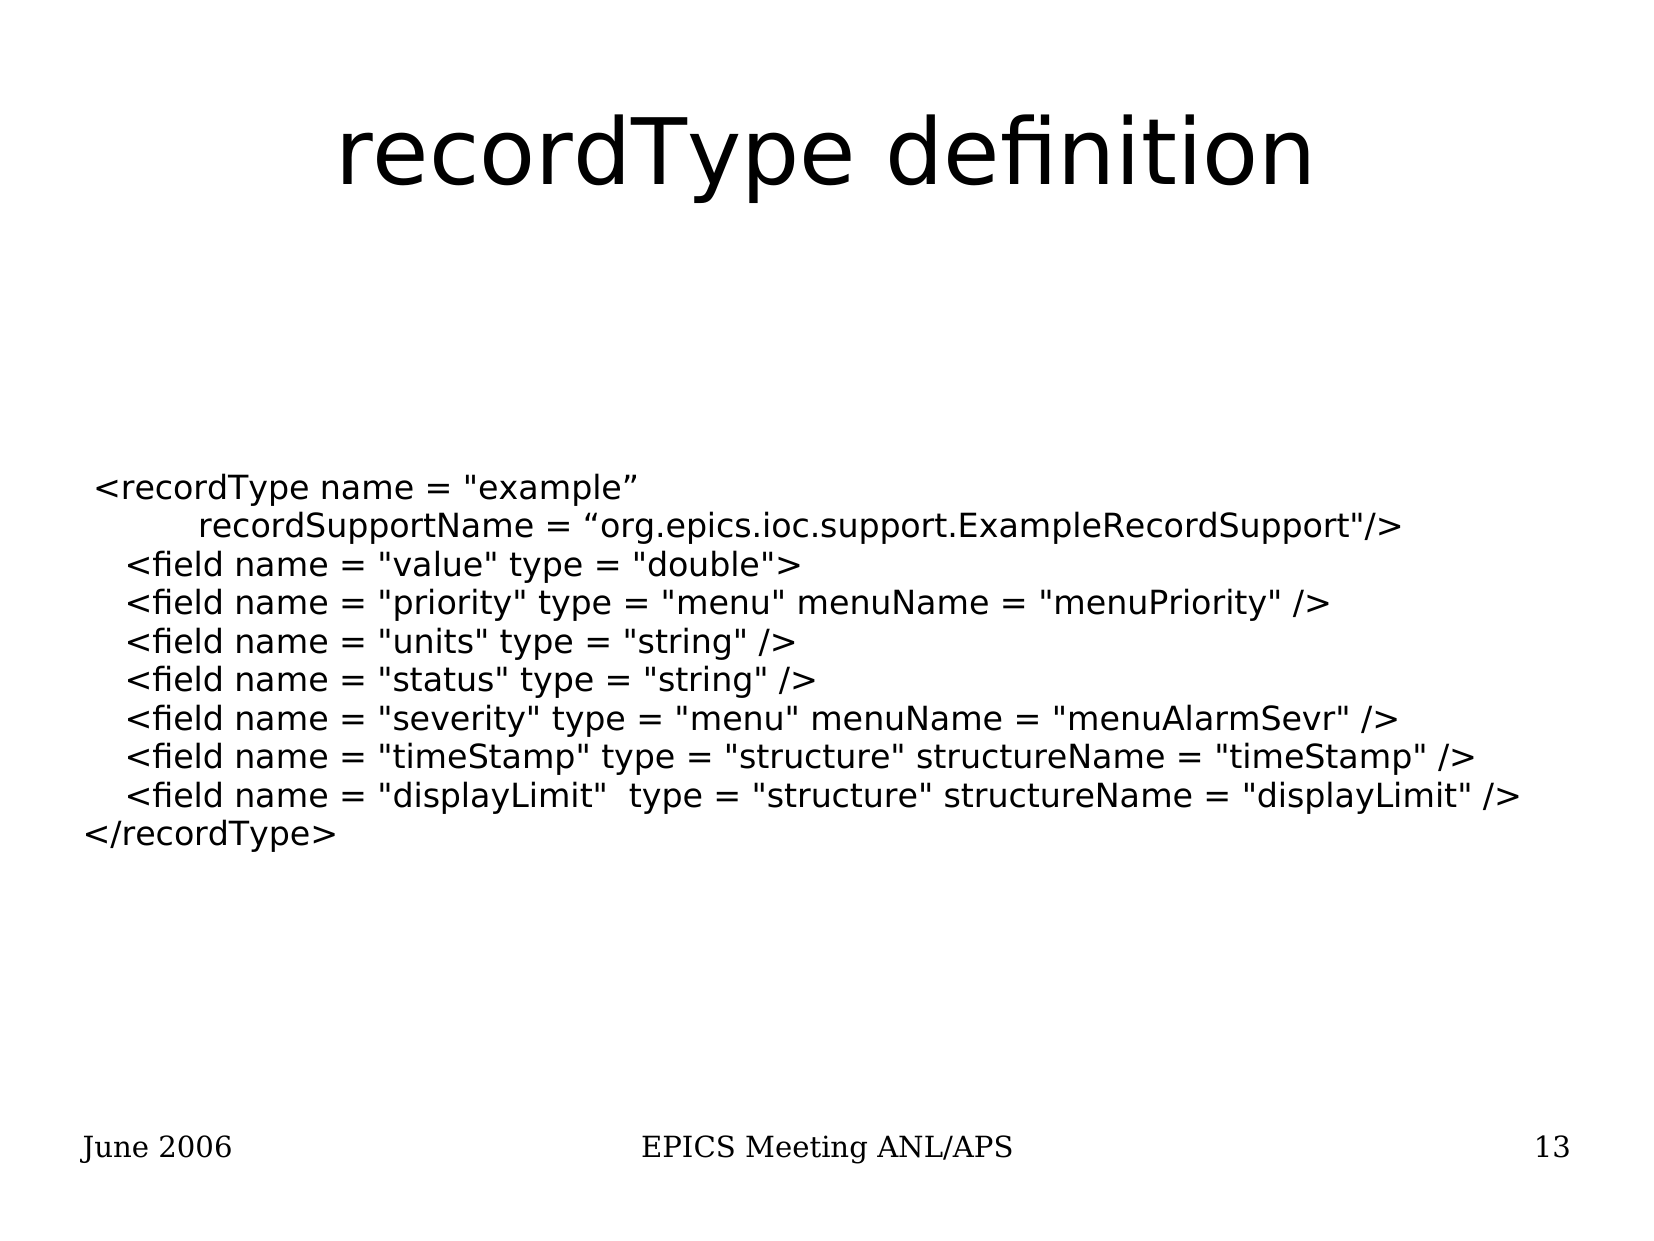

# recordType definition
 <recordType name = "example”
 recordSupportName = “org.epics.ioc.support.ExampleRecordSupport"/>
 <field name = "value" type = "double">
 <field name = "priority" type = "menu" menuName = "menuPriority" />
 <field name = "units" type = "string" />
 <field name = "status" type = "string" />
 <field name = "severity" type = "menu" menuName = "menuAlarmSevr" />
 <field name = "timeStamp" type = "structure" structureName = "timeStamp" />
 <field name = "displayLimit" type = "structure" structureName = "displayLimit" />
</recordType>
June 2006
EPICS Meeting ANL/APS
13